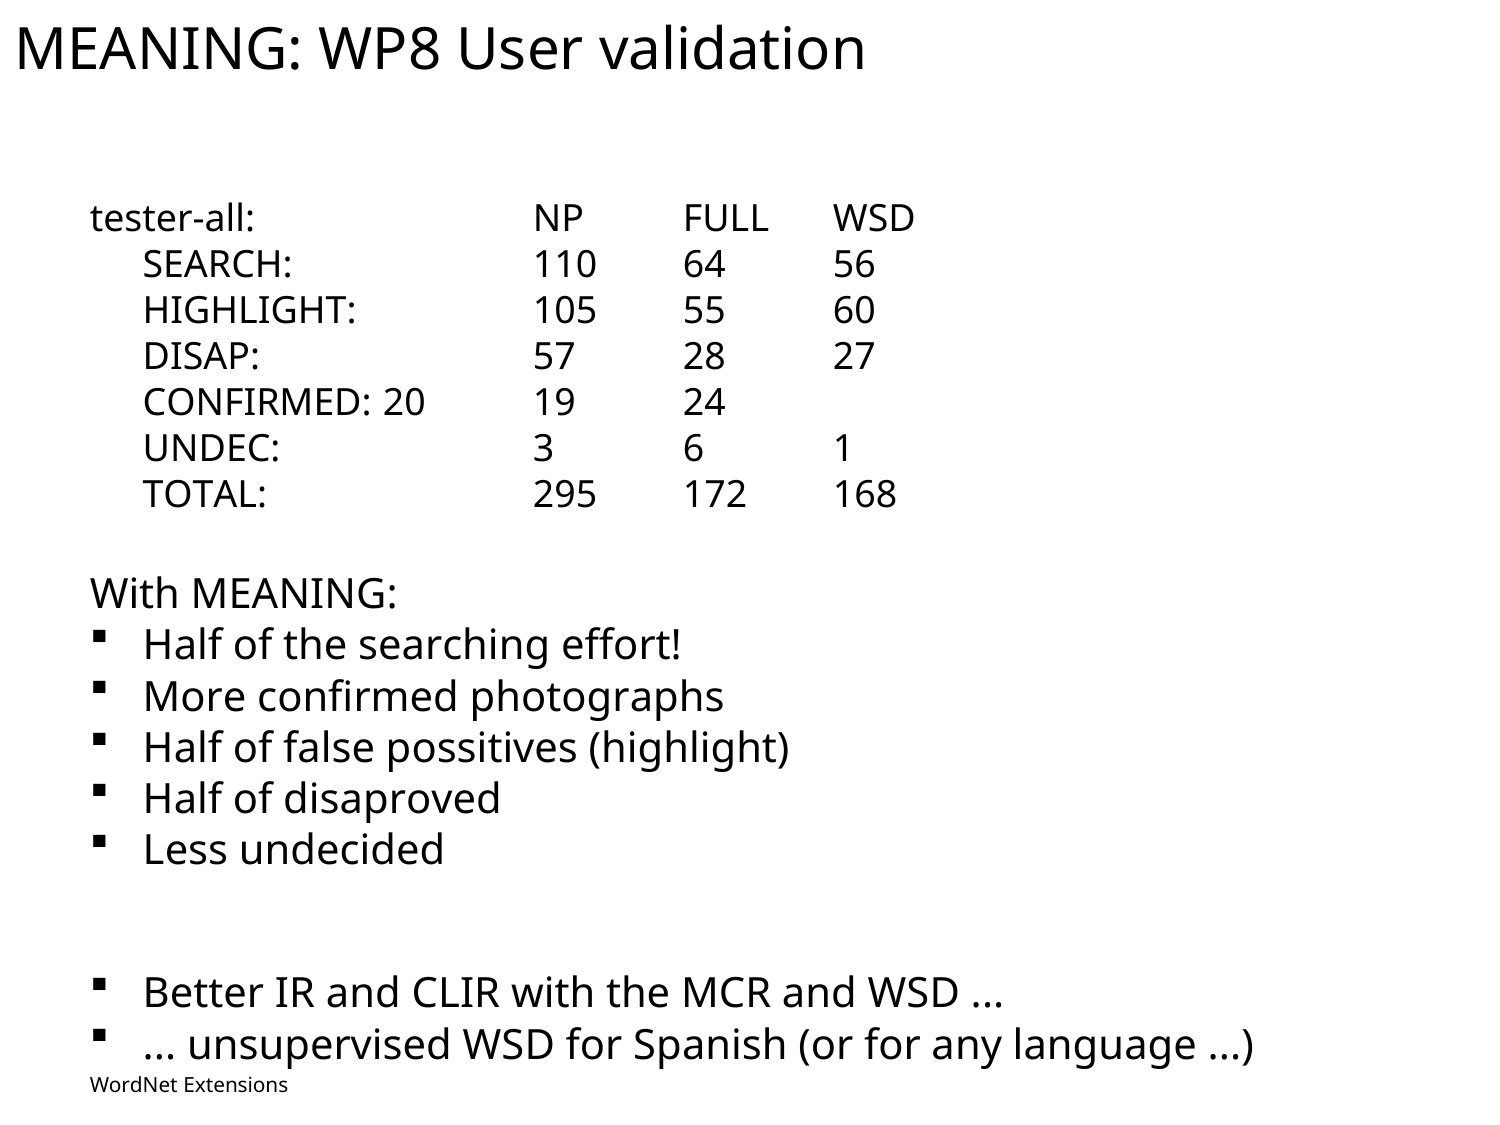

MEANING: WP8 User validation
# tester-all:		NP	FULL	WSD
	SEARCH: 		110	64	56
	HIGHLIGHT: 		105	55	60
	DISAP: 		57	28	27
	CONFIRMED: 	20	19	24
	UNDEC: 		3	6	1
	TOTAL: 		295	172	168
With MEANING:
Half of the searching effort!
More confirmed photographs
Half of false possitives (highlight)
Half of disaproved
Less undecided
Better IR and CLIR with the MCR and WSD ...
... unsupervised WSD for Spanish (or for any language ...)